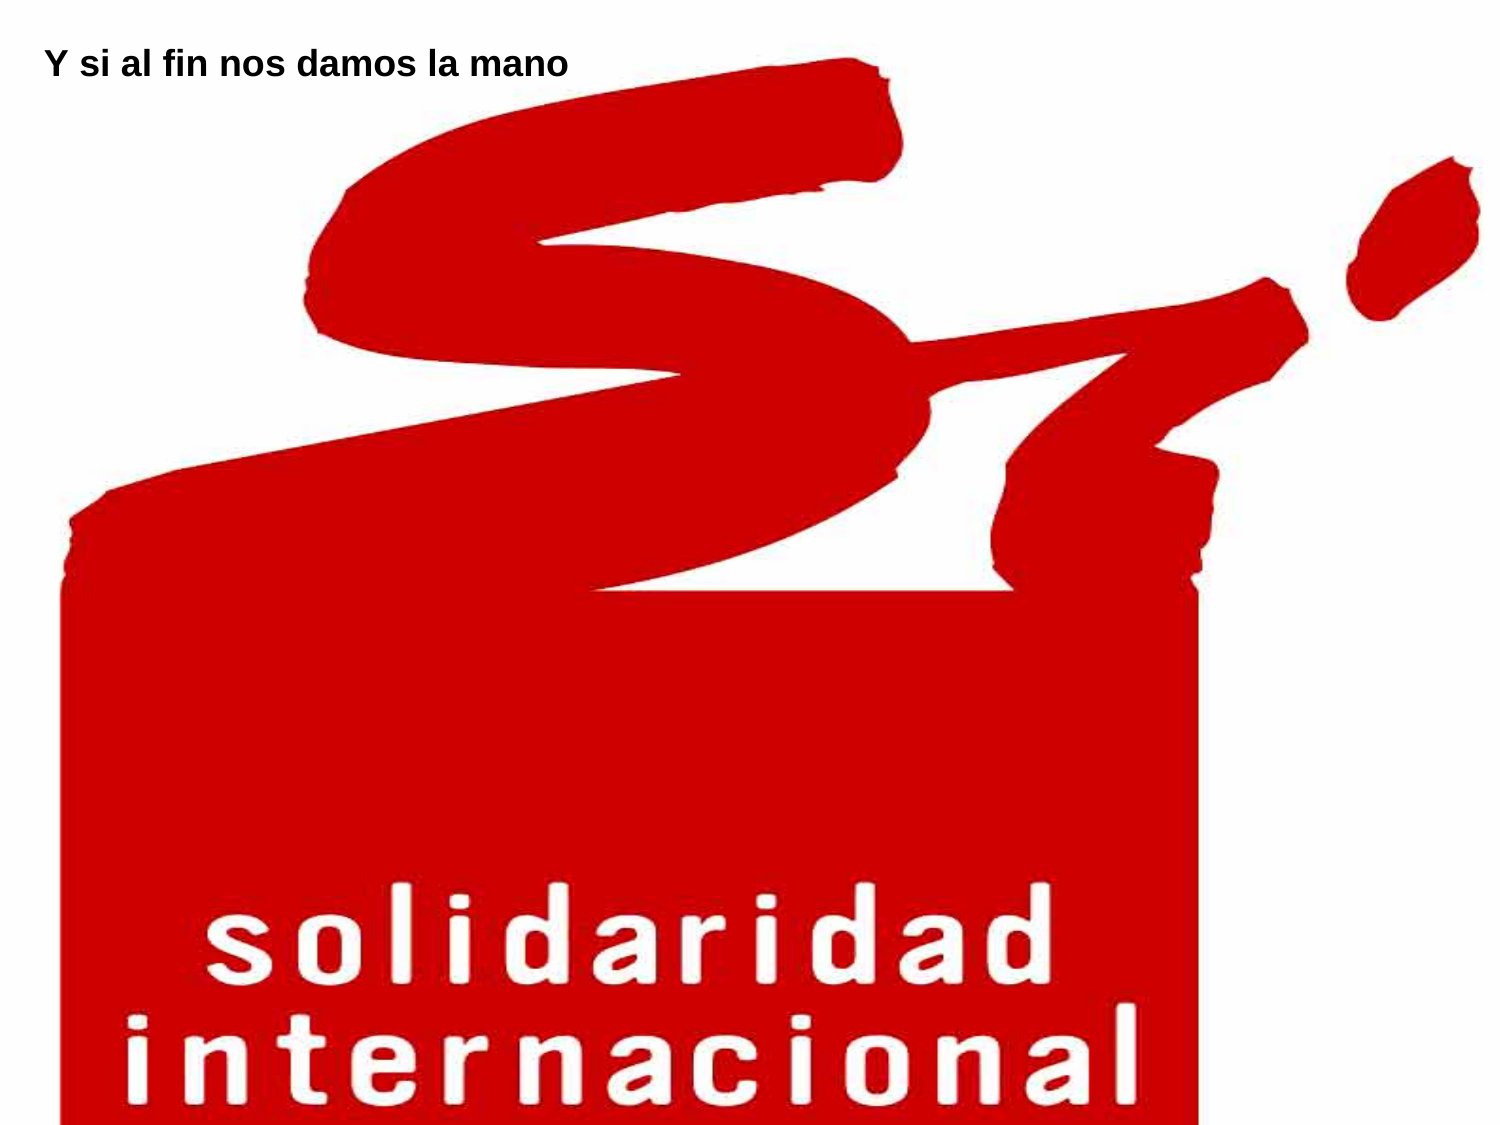

Y si al fin nos damos la mano
#